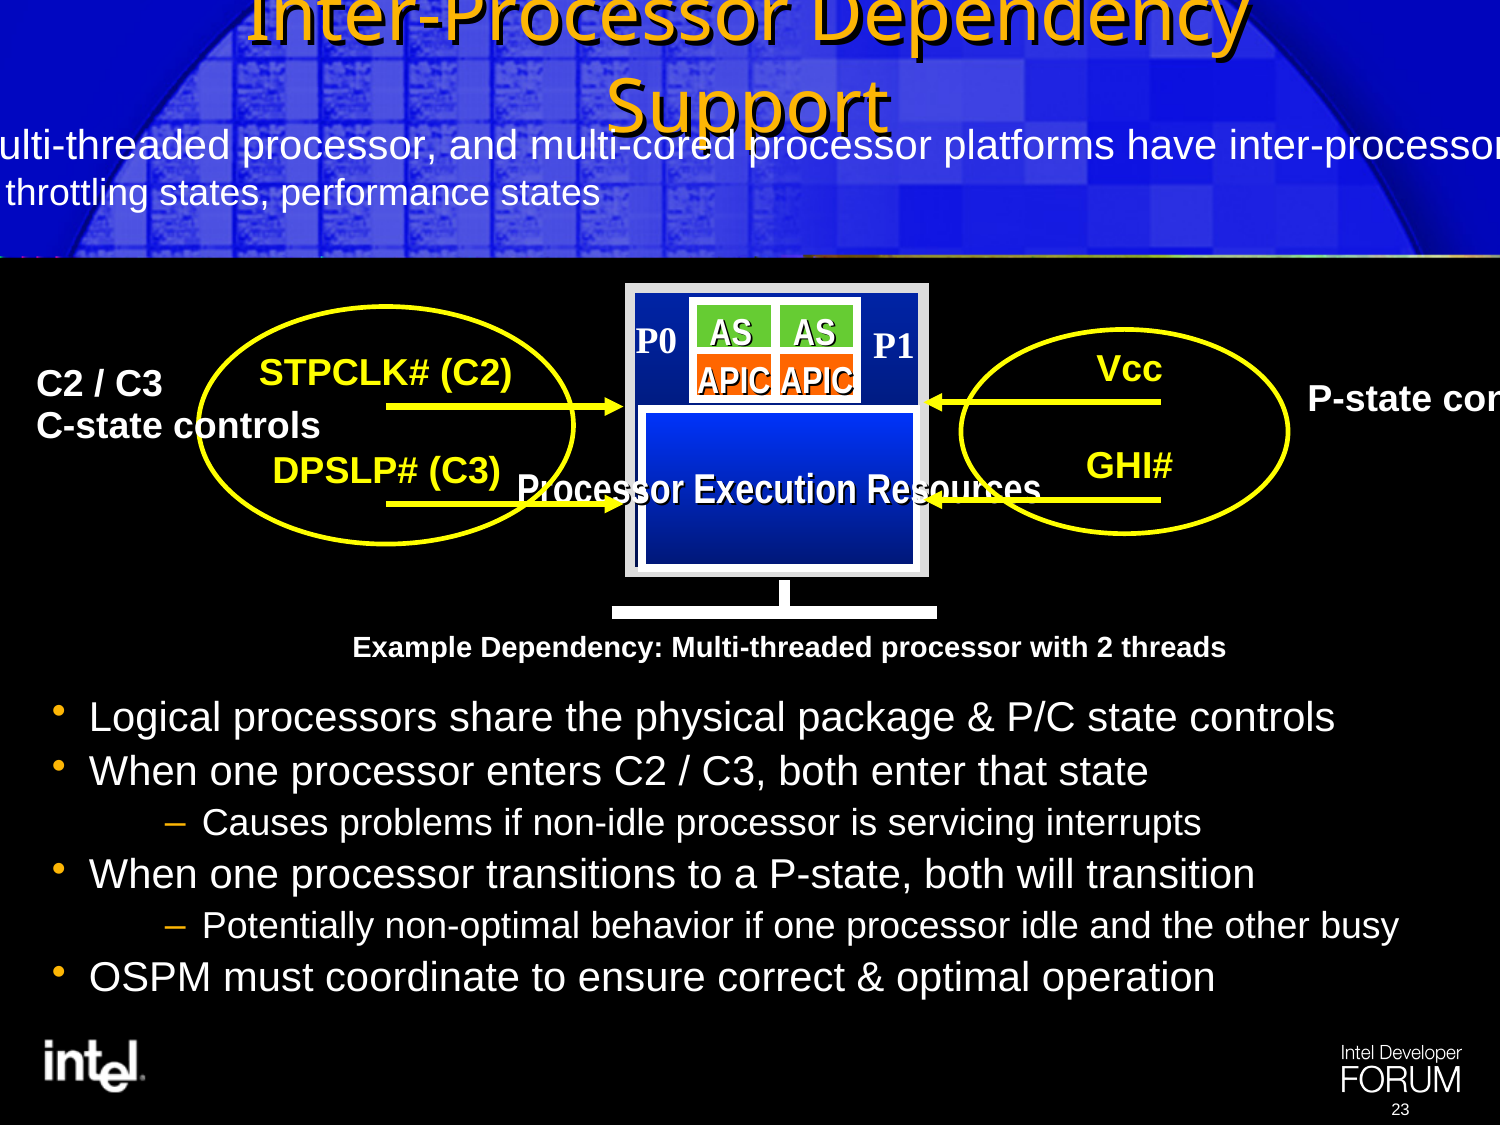

# Inter-Processor Dependency Support
Multi-processor, multi-threaded processor, and multi-cored processor platforms have inter-processor dependencies
Power states, throttling states, performance states
AS
APIC
AS
APIC
P0
P1
Vcc
STPCLK# (C2)
C2 / C3
C-state controls
P-state controls
Processor Execution Resources
GHI#
DPSLP# (C3)
Example Dependency: Multi-threaded processor with 2 threads
Logical processors share the physical package & P/C state controls
When one processor enters C2 / C3, both enter that state
Causes problems if non-idle processor is servicing interrupts
When one processor transitions to a P-state, both will transition
Potentially non-optimal behavior if one processor idle and the other busy
OSPM must coordinate to ensure correct & optimal operation